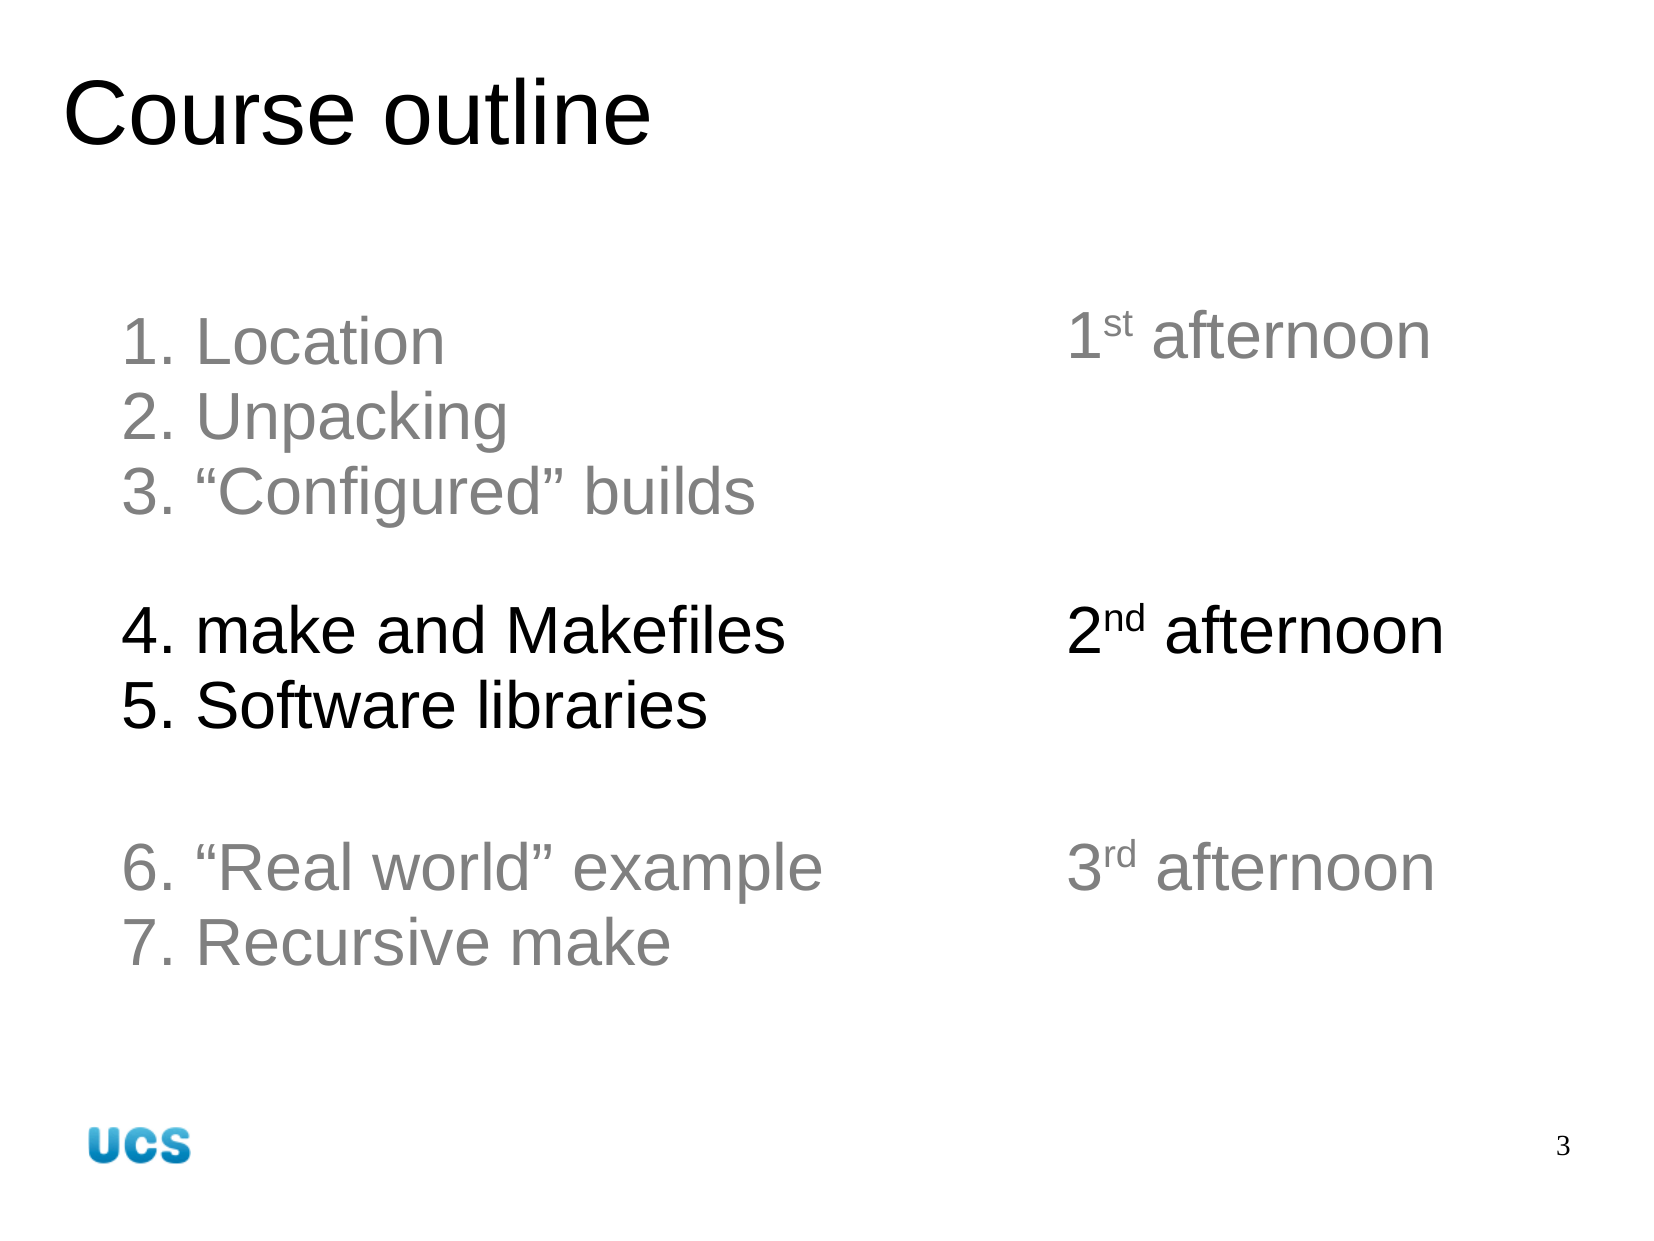

Course outline
1st afternoon
	Location
	Unpacking
	“Configured” builds
	make and Makefiles
	Software libraries
2nd afternoon
	“Real world” example
	Recursive make
3rd afternoon
3